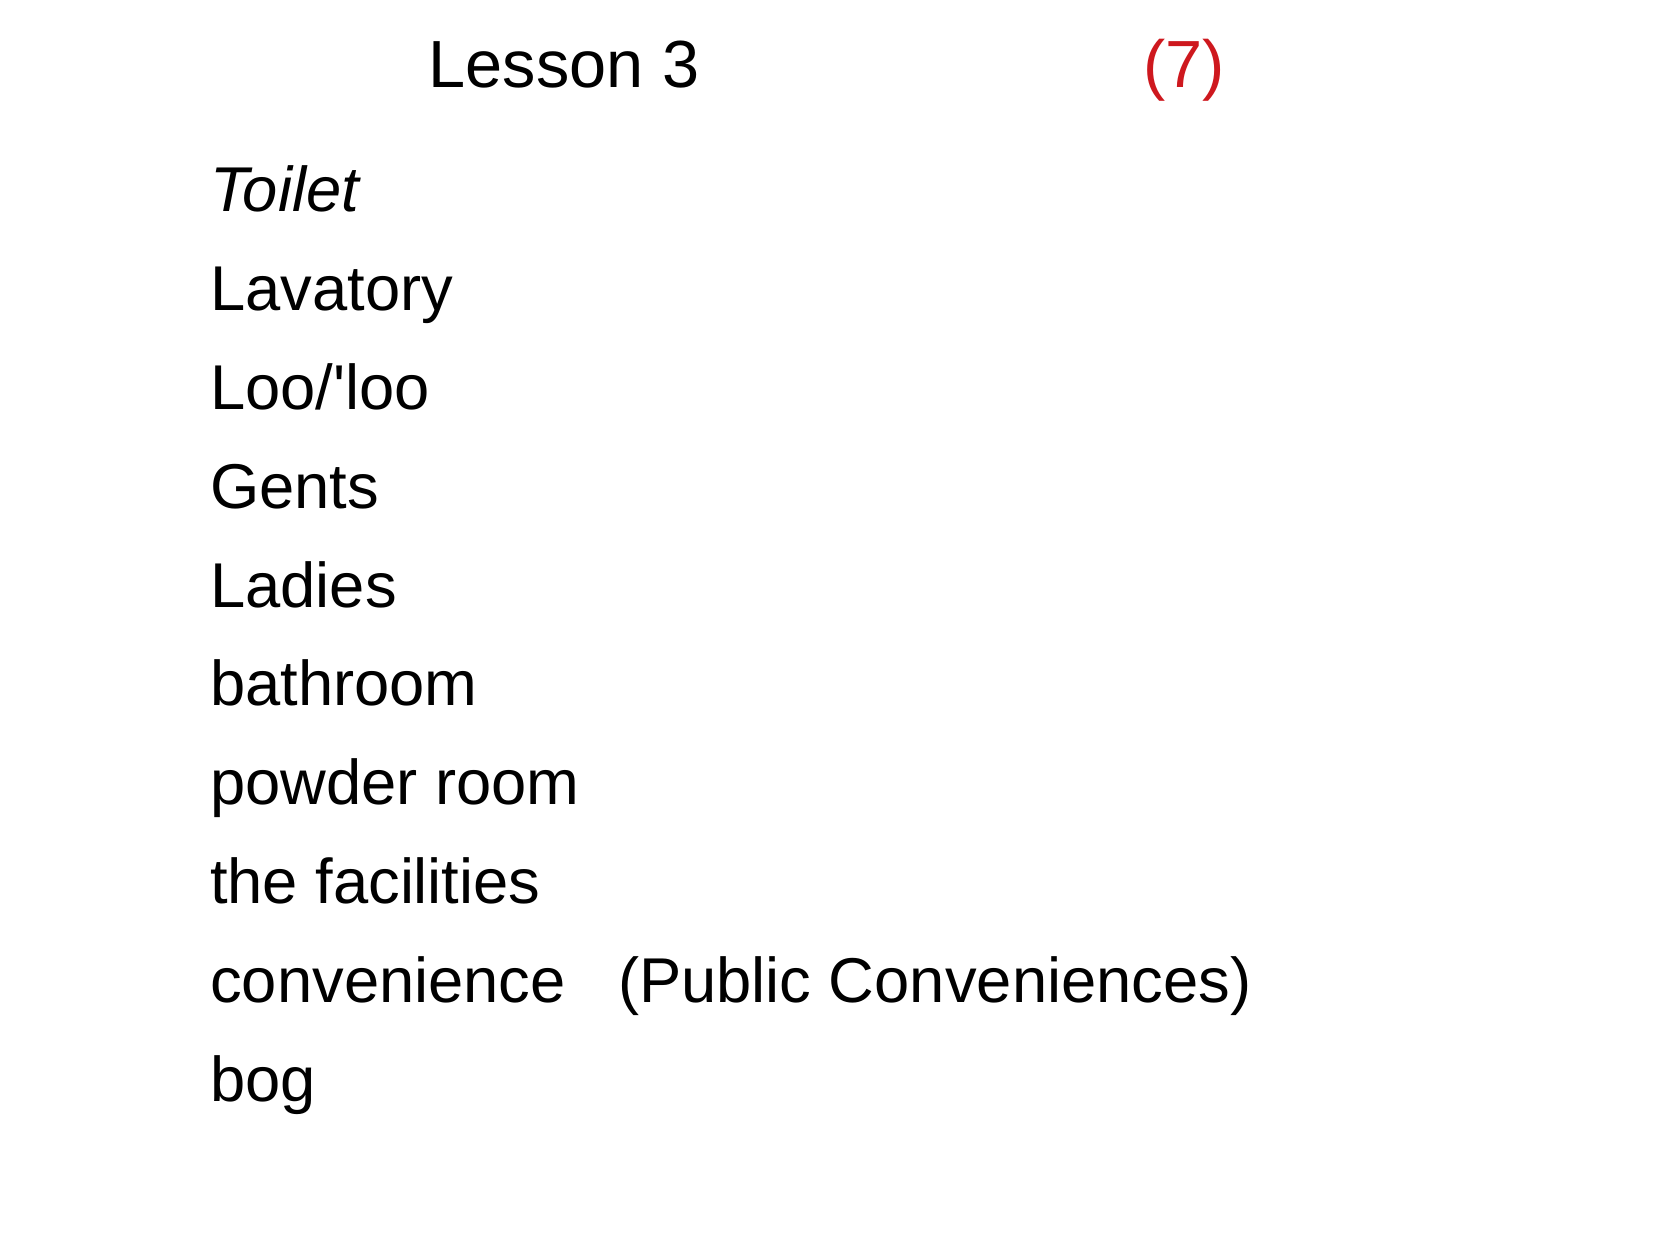

# Lesson 3 (7)
Toilet
Lavatory
Loo/'loo
Gents
Ladies
bathroom
powder room
the facilities
convenience (Public Conveniences)
bog